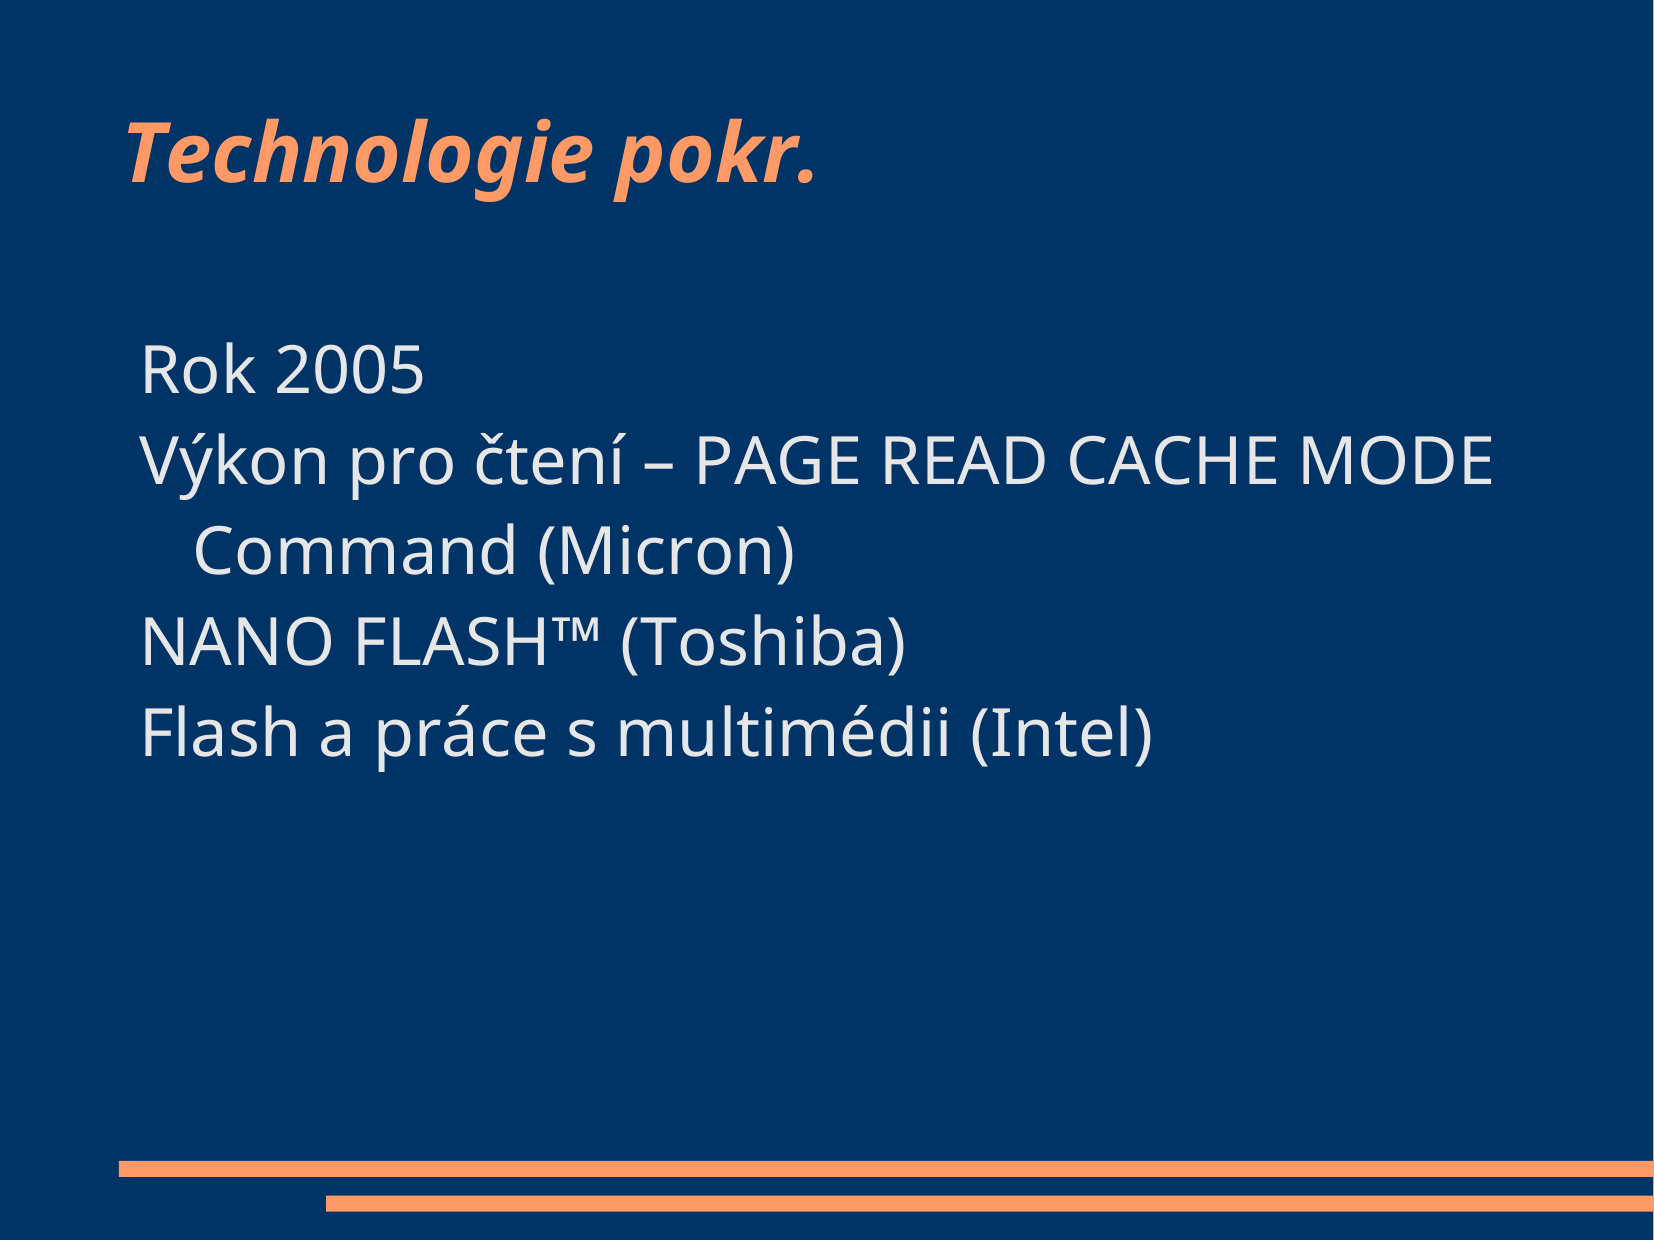

# Technologie pokr.
Rok 2005
Výkon pro čtení – PAGE READ CACHE MODE Command (Micron)
NANO FLASH™ (Toshiba)
Flash a práce s multimédii (Intel)